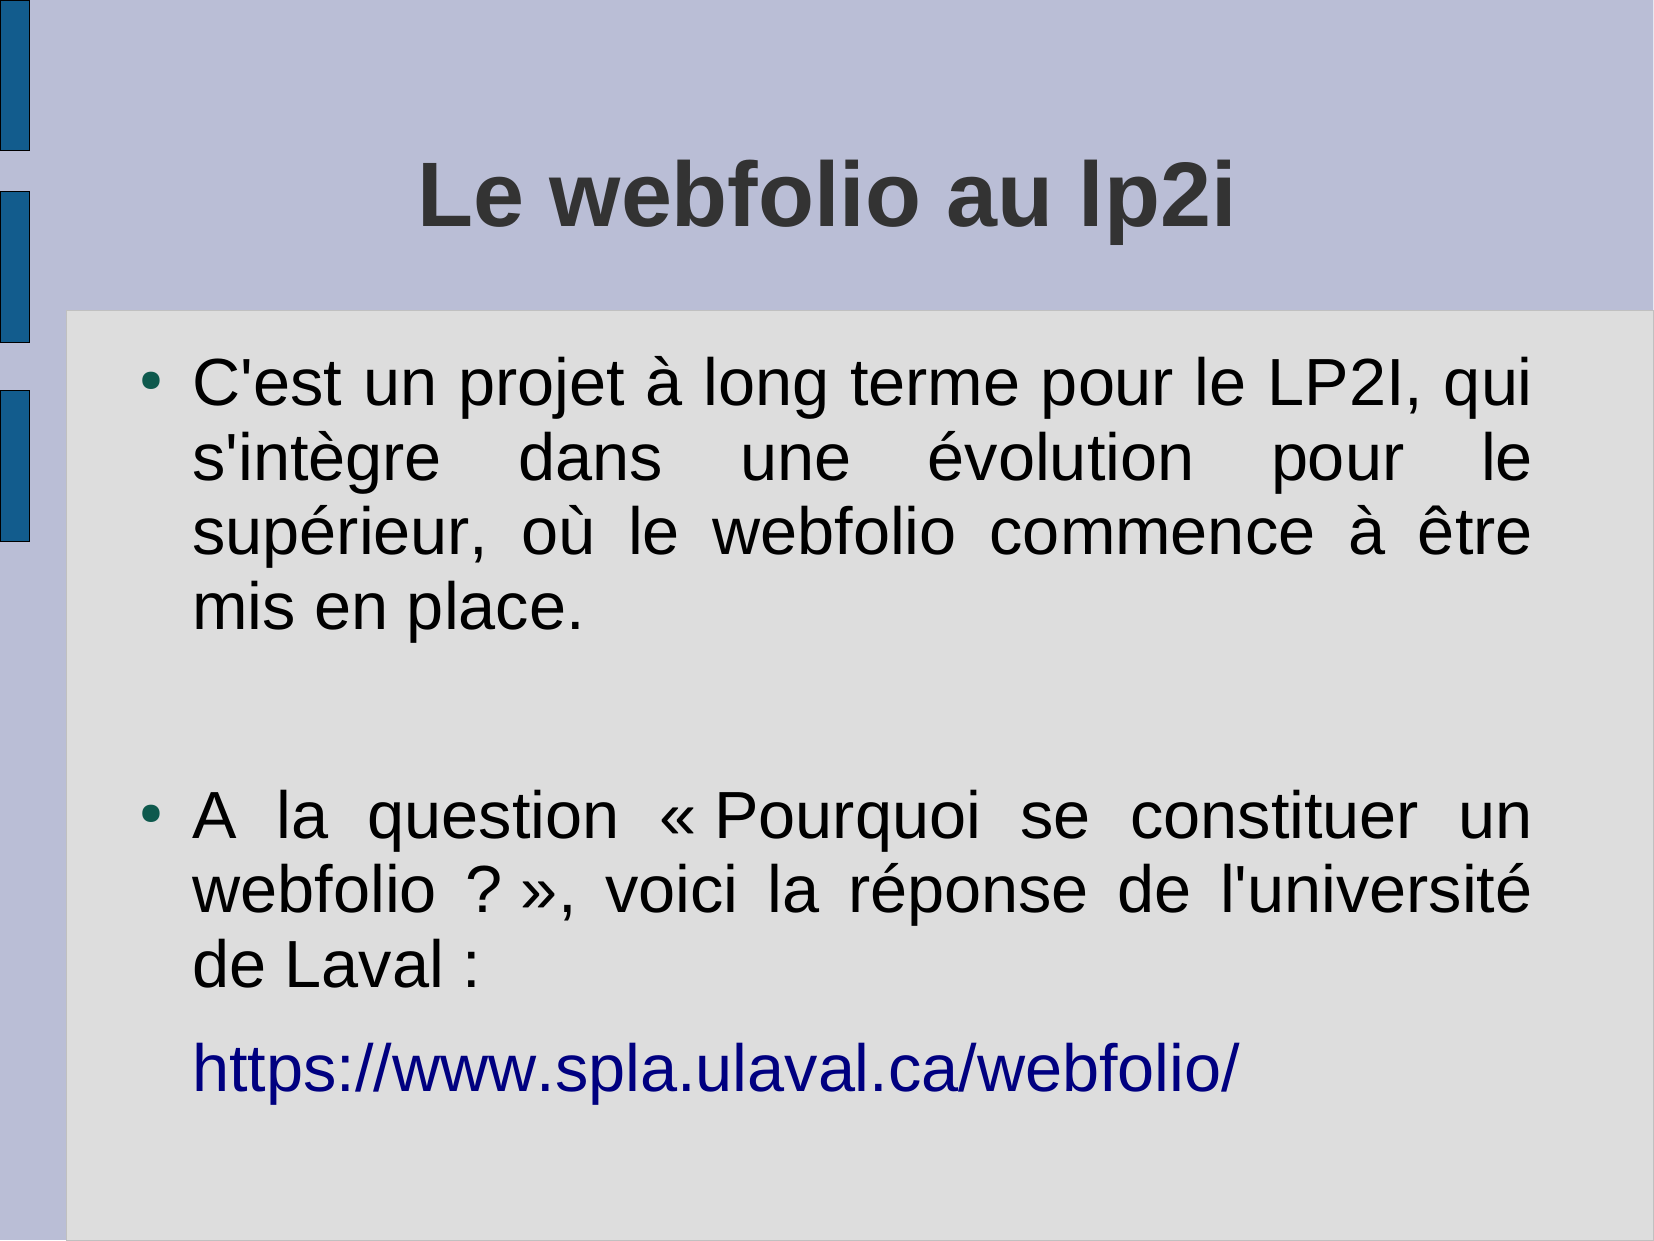

# Le webfolio au lp2i
C'est un projet à long terme pour le LP2I, qui s'intègre dans une évolution pour le supérieur, où le webfolio commence à être mis en place.
A la question « Pourquoi se constituer un webfolio ? », voici la réponse de l'université de Laval :
https://www.spla.ulaval.ca/webfolio/